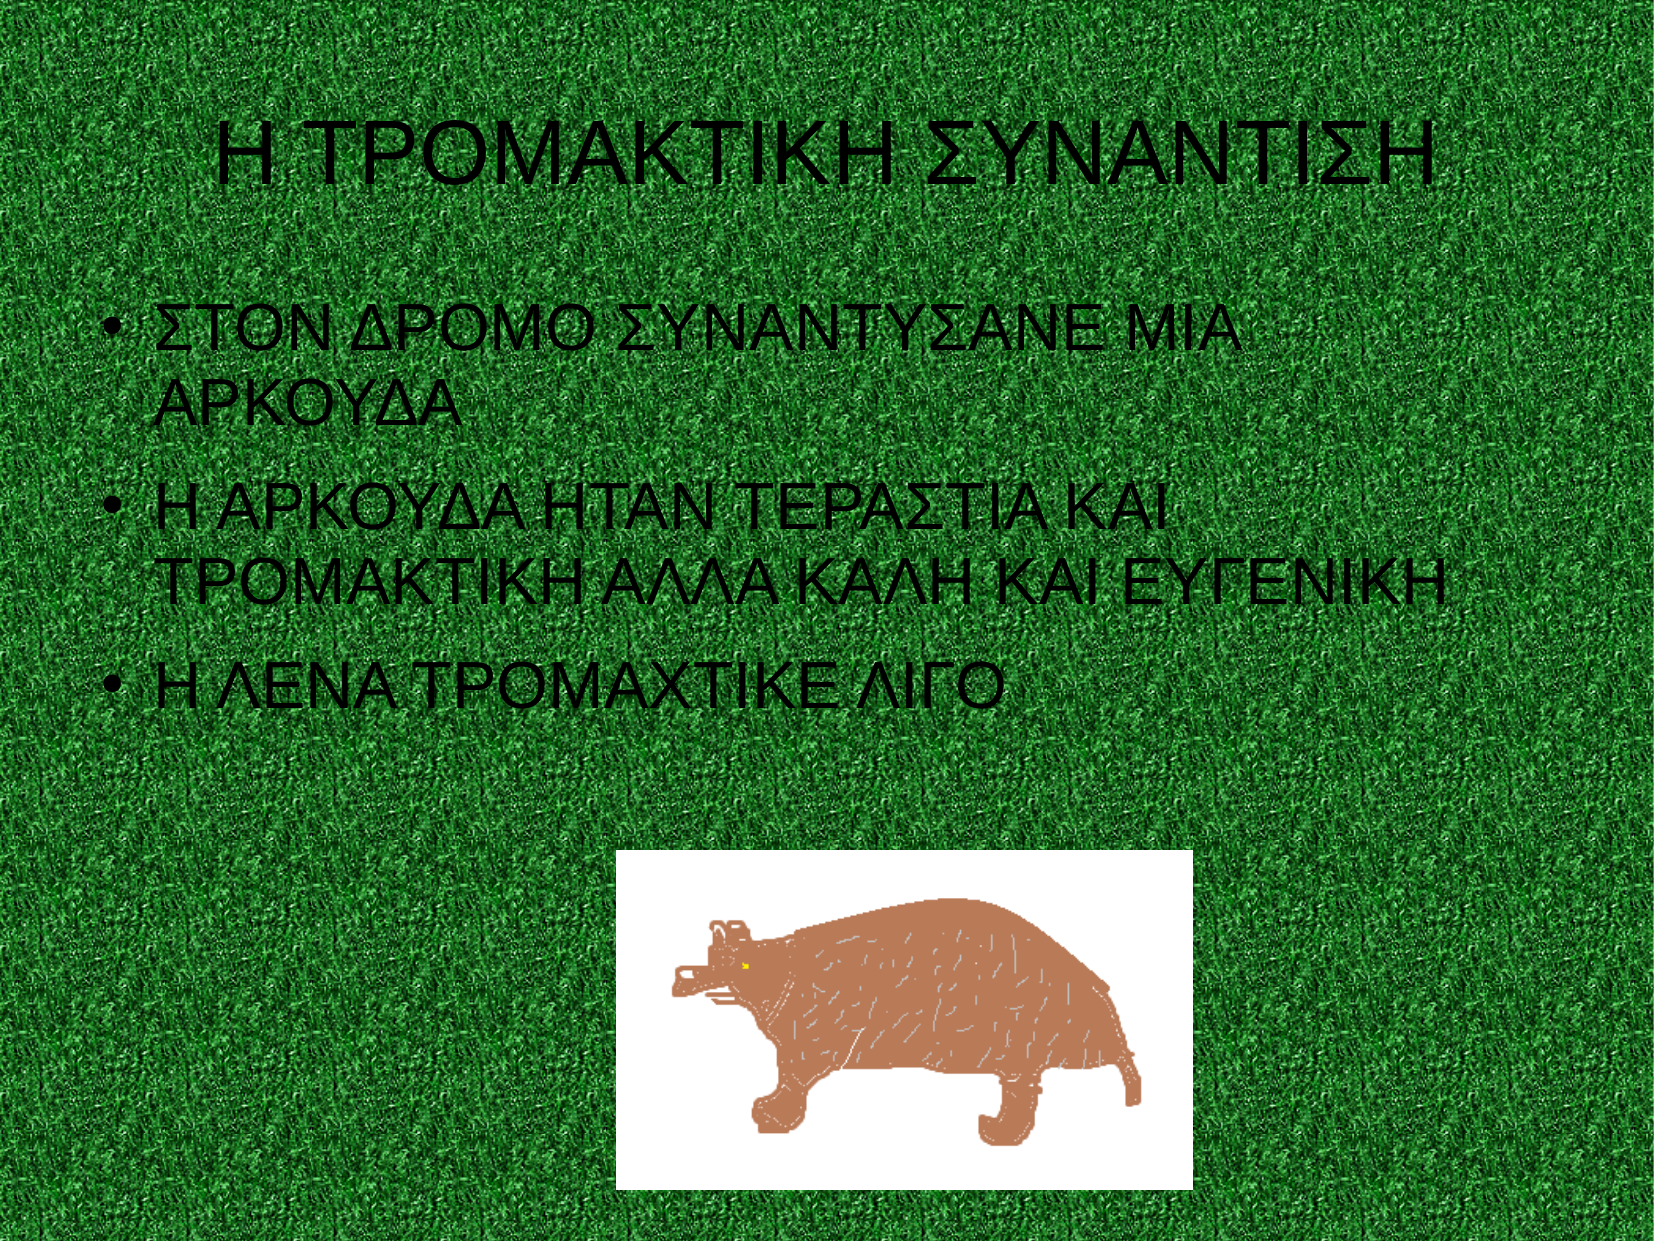

# Η ΤΡΟΜΑΚΤΙΚΗ ΣΥΝΑΝΤΙΣΗ
ΣΤΟΝ ΔΡΟΜΟ ΣΥΝΑΝΤΥΣΑΝΕ ΜΙΑ ΑΡΚΟΥΔΑ
Η ΑΡΚΟΥΔΑ ΗΤΑΝ ΤΕΡΑΣΤΙΑ ΚΑΙ ΤΡΟΜΑΚΤΙΚΗ ΑΛΛΑ ΚΑΛΗ ΚΑΙ ΕΥΓΕΝΙΚΗ
Η ΛΕΝΑ ΤΡΟΜΑΧΤΙΚΕ ΛΙΓΟ